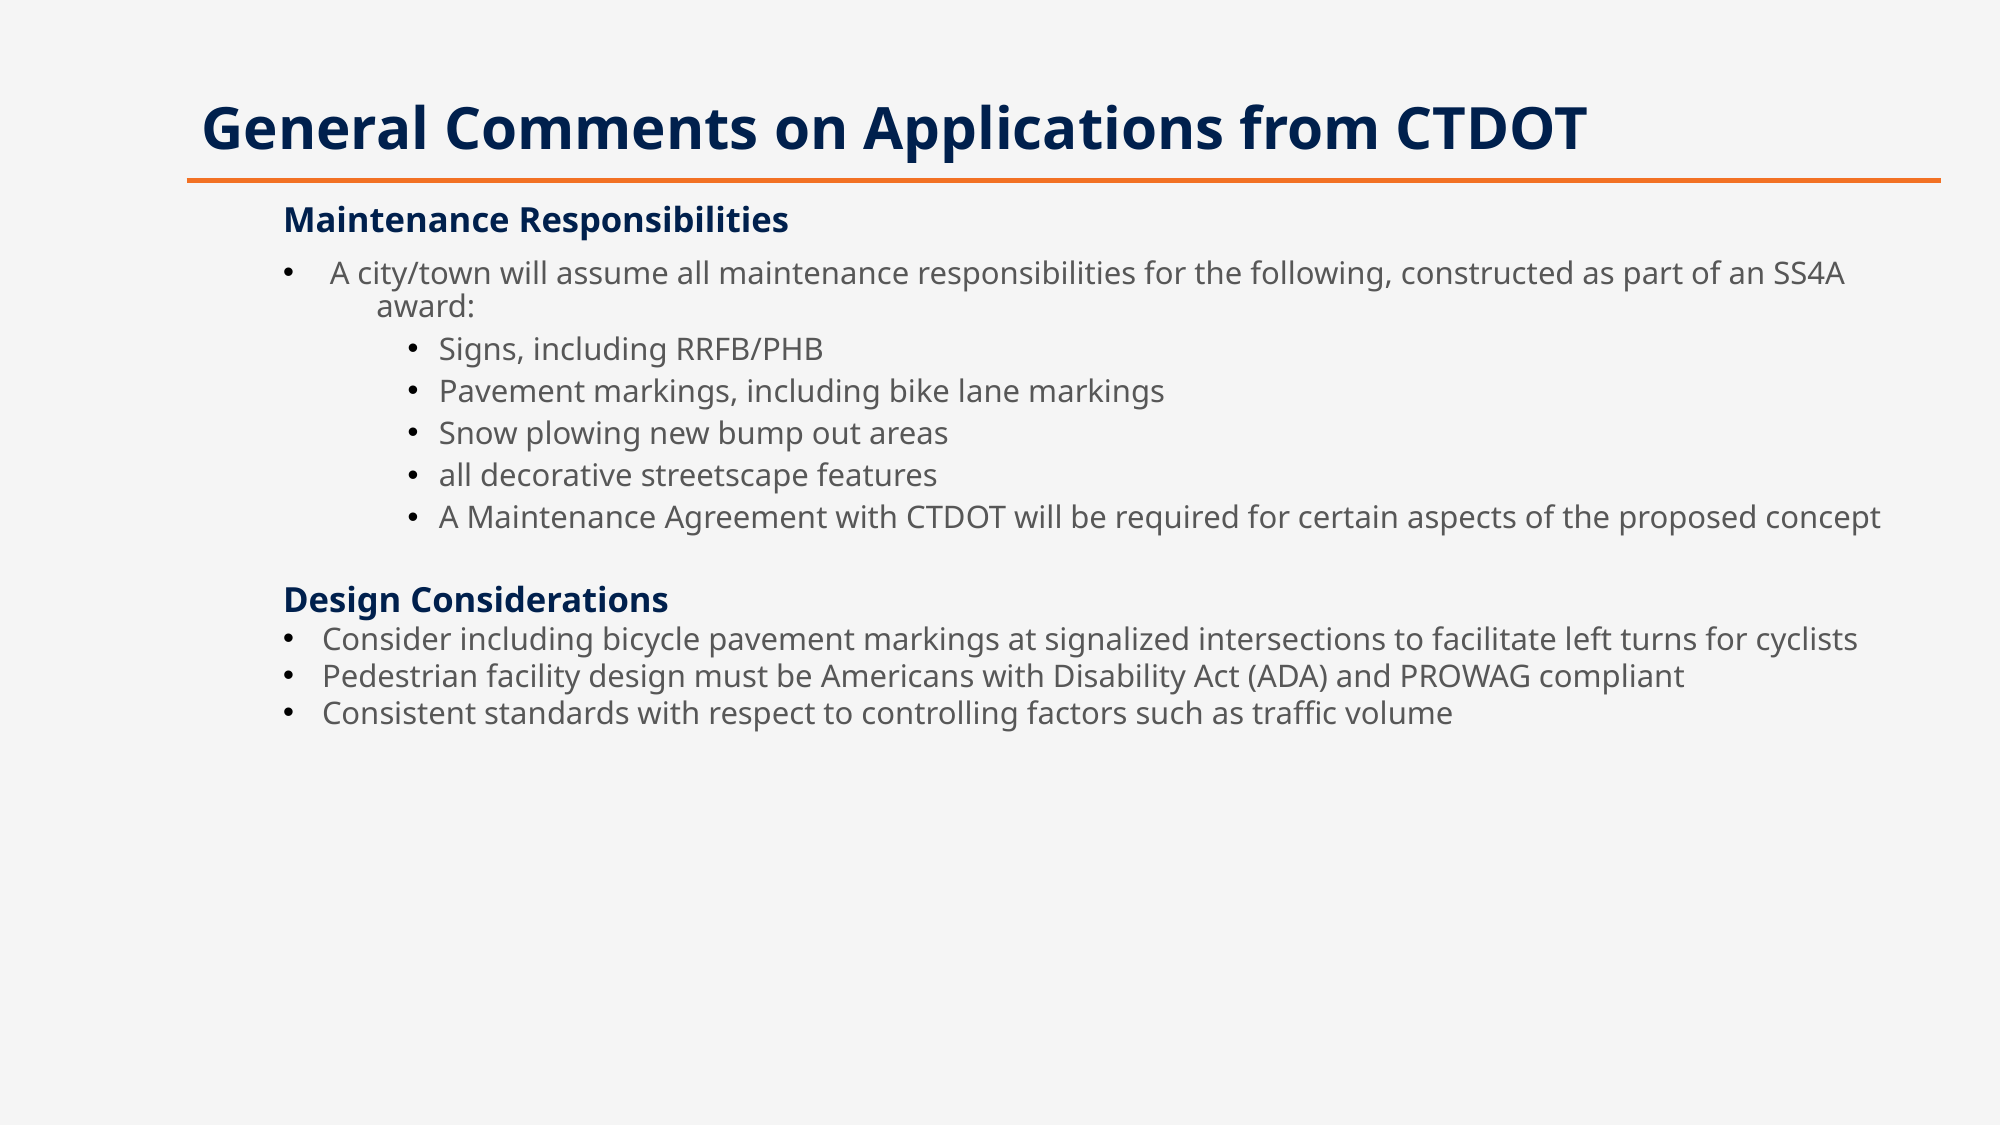

# General Comments on Applications from CTDOT
Maintenance Responsibilities
A city/town will assume all maintenance responsibilities for the following, constructed as part of an SS4A award:
Signs, including RRFB/PHB
Pavement markings, including bike lane markings
Snow plowing new bump out areas
all decorative streetscape features
A Maintenance Agreement with CTDOT will be required for certain aspects of the proposed concept
Design Considerations
Consider including bicycle pavement markings at signalized intersections to facilitate left turns for cyclists
Pedestrian facility design must be Americans with Disability Act (ADA) and PROWAG compliant
Consistent standards with respect to controlling factors such as traffic volume